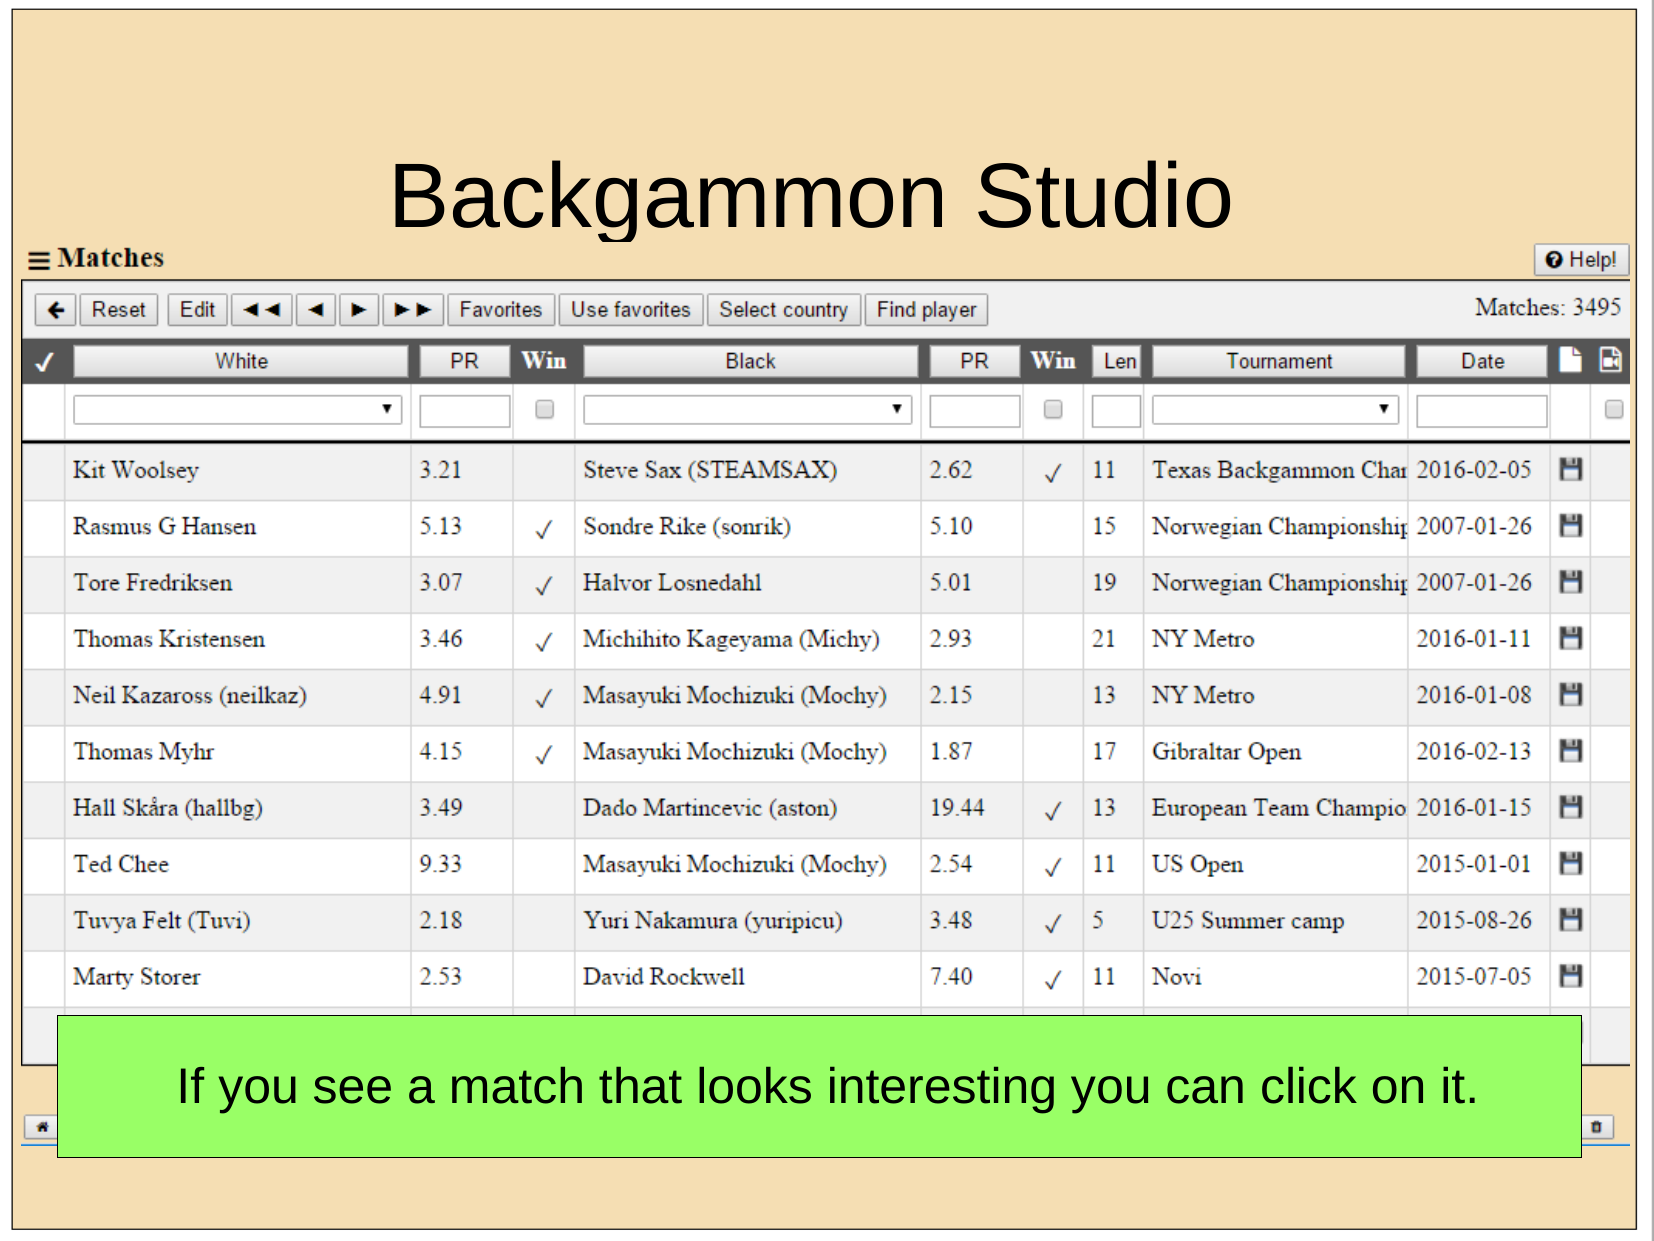

# Backgammon Studio
If you see a match that looks interesting you can click on it.